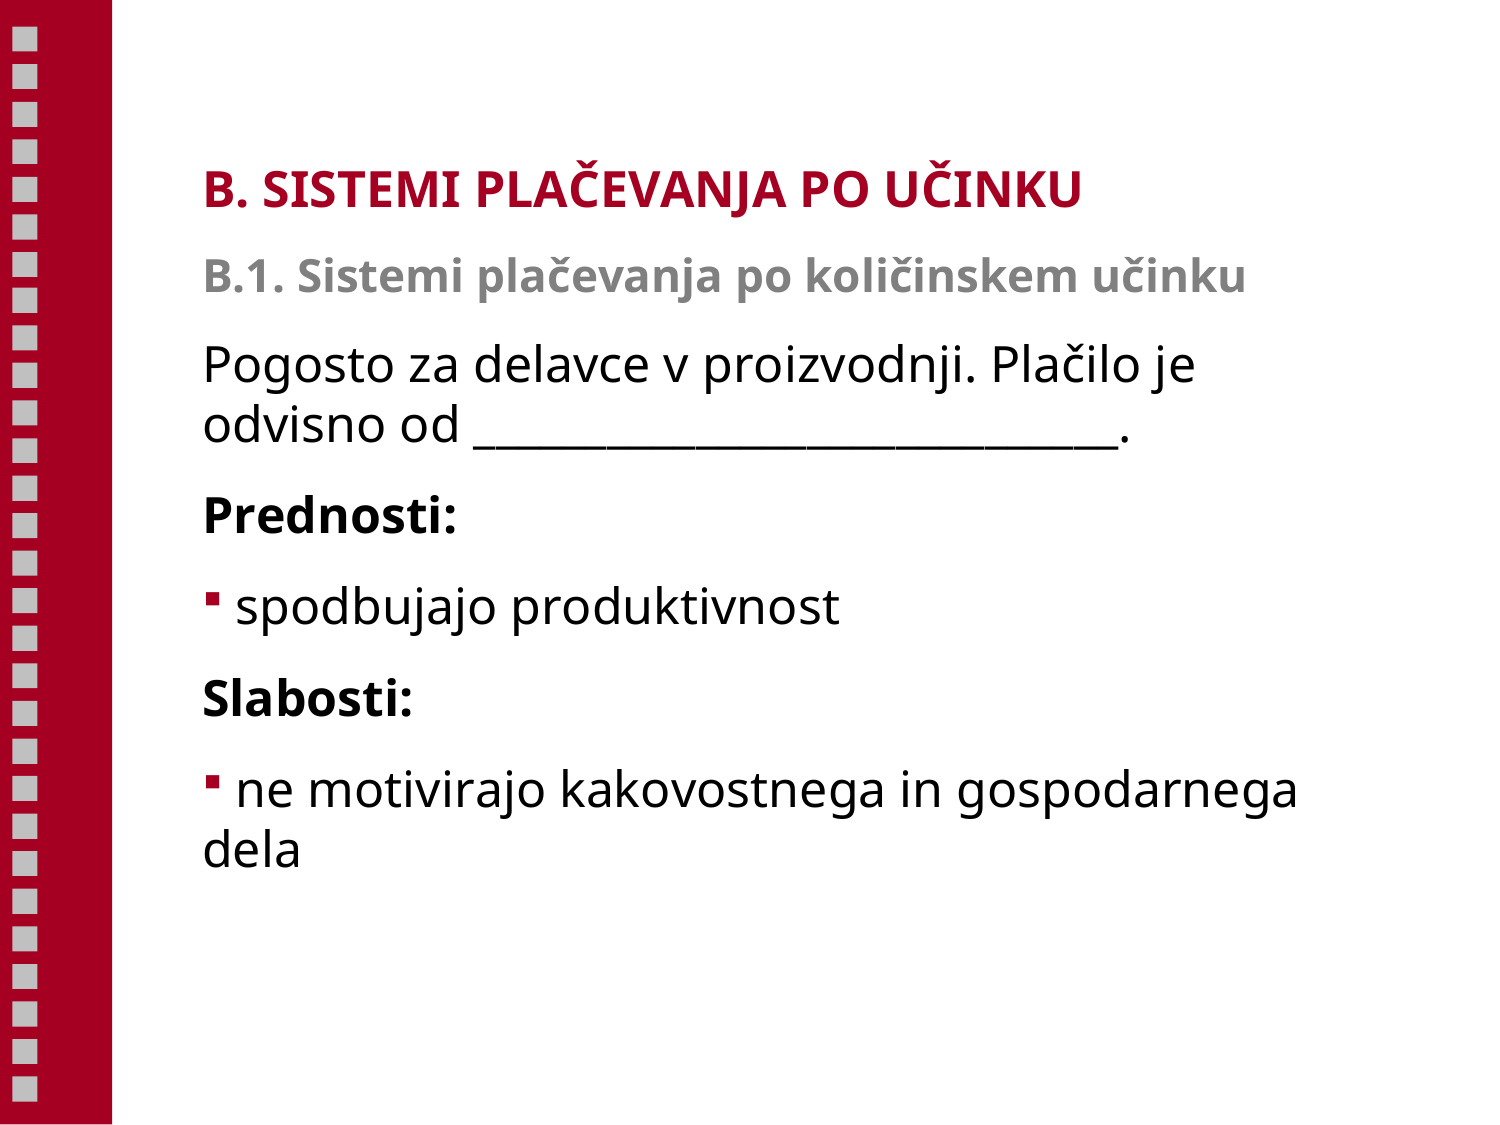

B. SISTEMI PLAČEVANJA PO UČINKU
B.1. Sistemi plačevanja po količinskem učinku
Pogosto za delavce v proizvodnji. Plačilo je odvisno od _____________________________.
Prednosti:
 spodbujajo produktivnost
Slabosti:
 ne motivirajo kakovostnega in gospodarnega dela